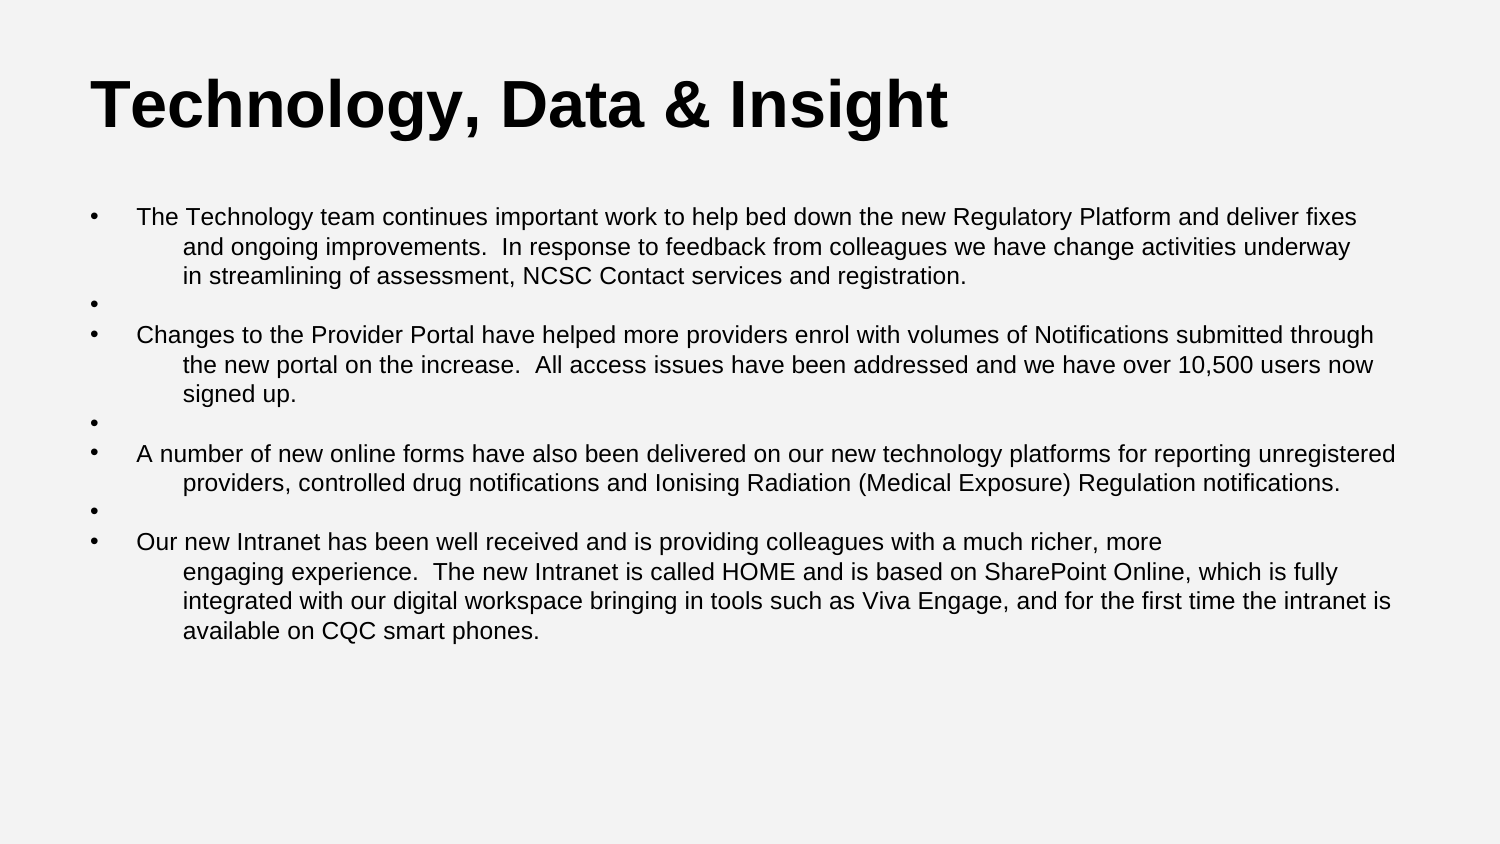

# Technology, Data & Insight
The Technology team continues important work to help bed down the new Regulatory Platform and deliver fixes and ongoing improvements.  In response to feedback from colleagues we have change activities underway in streamlining of assessment, NCSC Contact services and registration.
Changes to the Provider Portal have helped more providers enrol with volumes of Notifications submitted through the new portal on the increase.  All access issues have been addressed and we have over 10,500 users now signed up.
A number of new online forms have also been delivered on our new technology platforms for reporting unregistered providers, controlled drug notifications and Ionising Radiation (Medical Exposure) Regulation notifications.
Our new Intranet has been well received and is providing colleagues with a much richer, more engaging experience.  The new Intranet is called HOME and is based on SharePoint Online, which is fully integrated with our digital workspace bringing in tools such as Viva Engage, and for the first time the intranet is available on CQC smart phones.